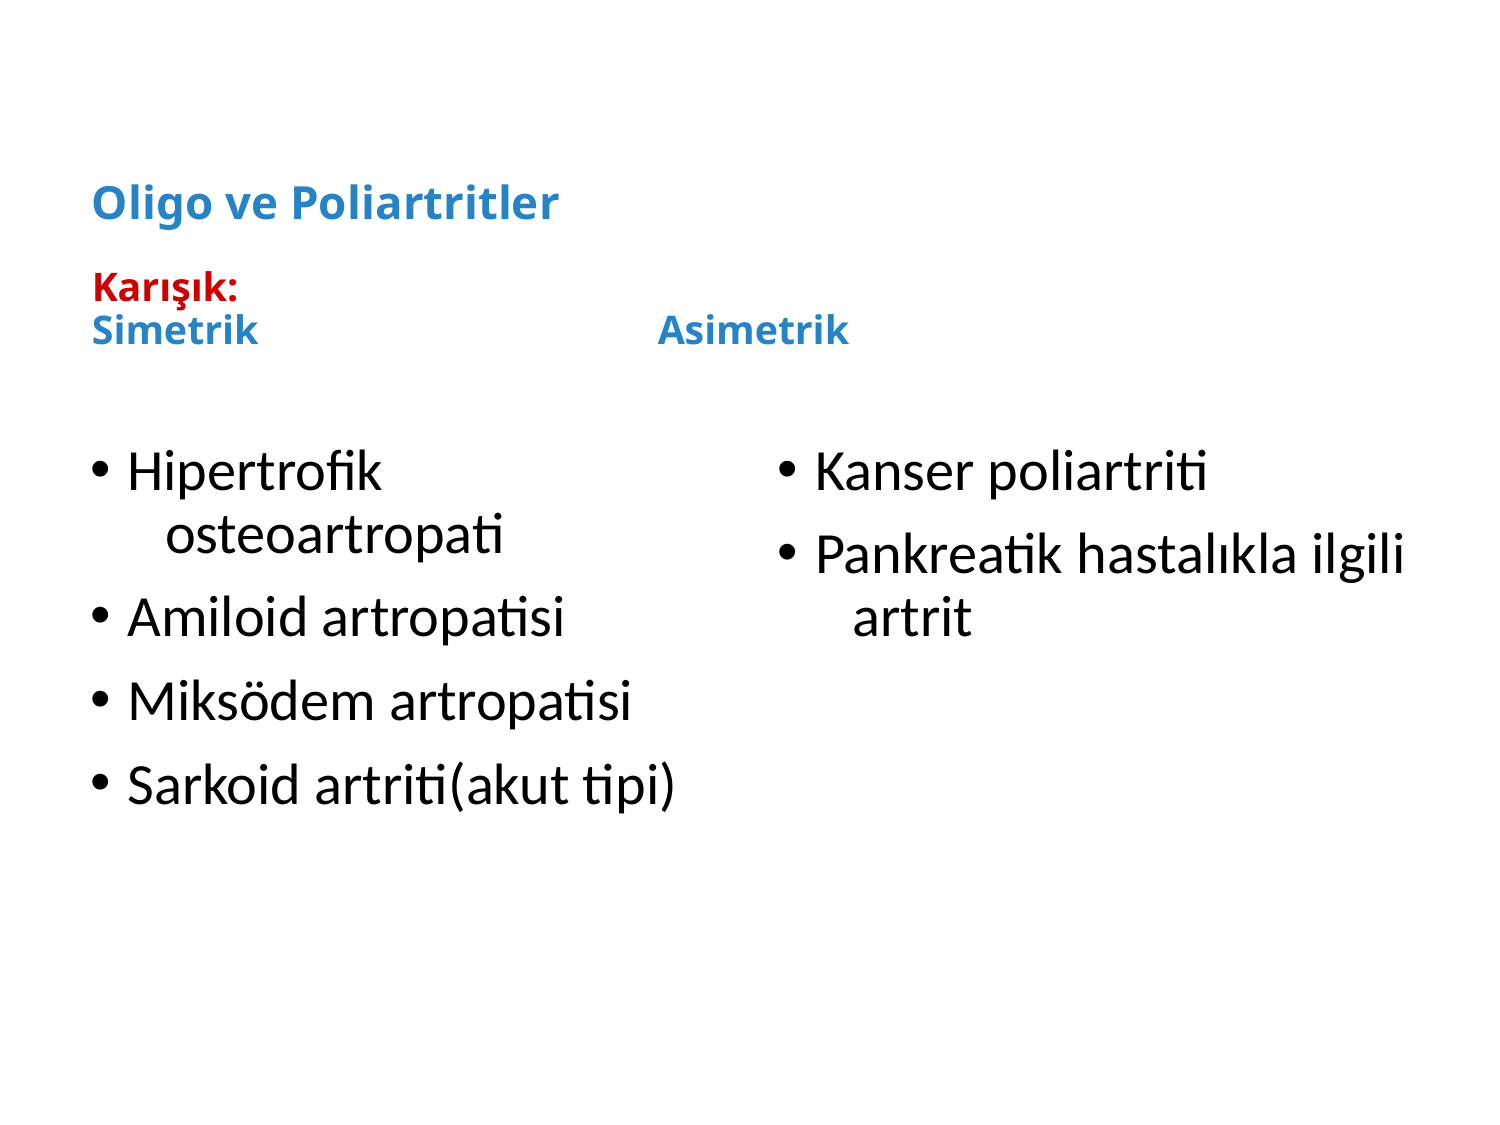

# Oligo ve Poliartritler Karışık: Simetrik Asimetrik
Hipertrofik osteoartropati
Amiloid artropatisi
Miksödem artropatisi
Sarkoid artriti(akut tipi)
Kanser poliartriti
Pankreatik hastalıkla ilgili artrit